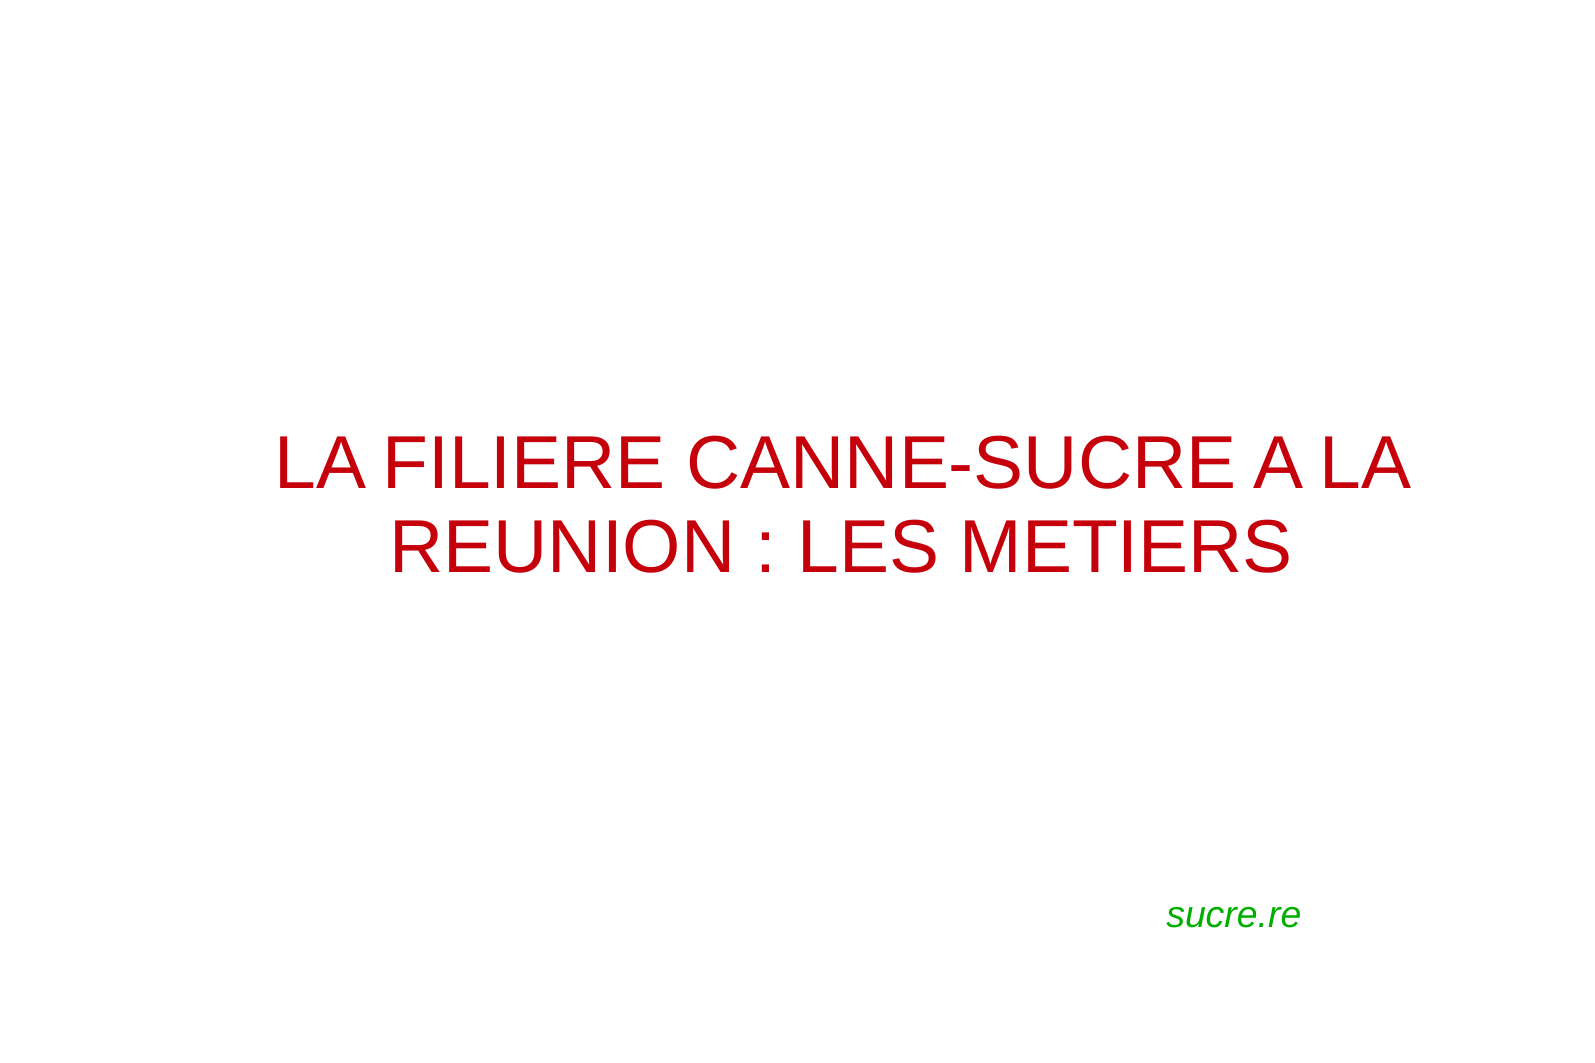

LA FILIERE CANNE-SUCRE A LA REUNION : LES METIERS
sucre.re